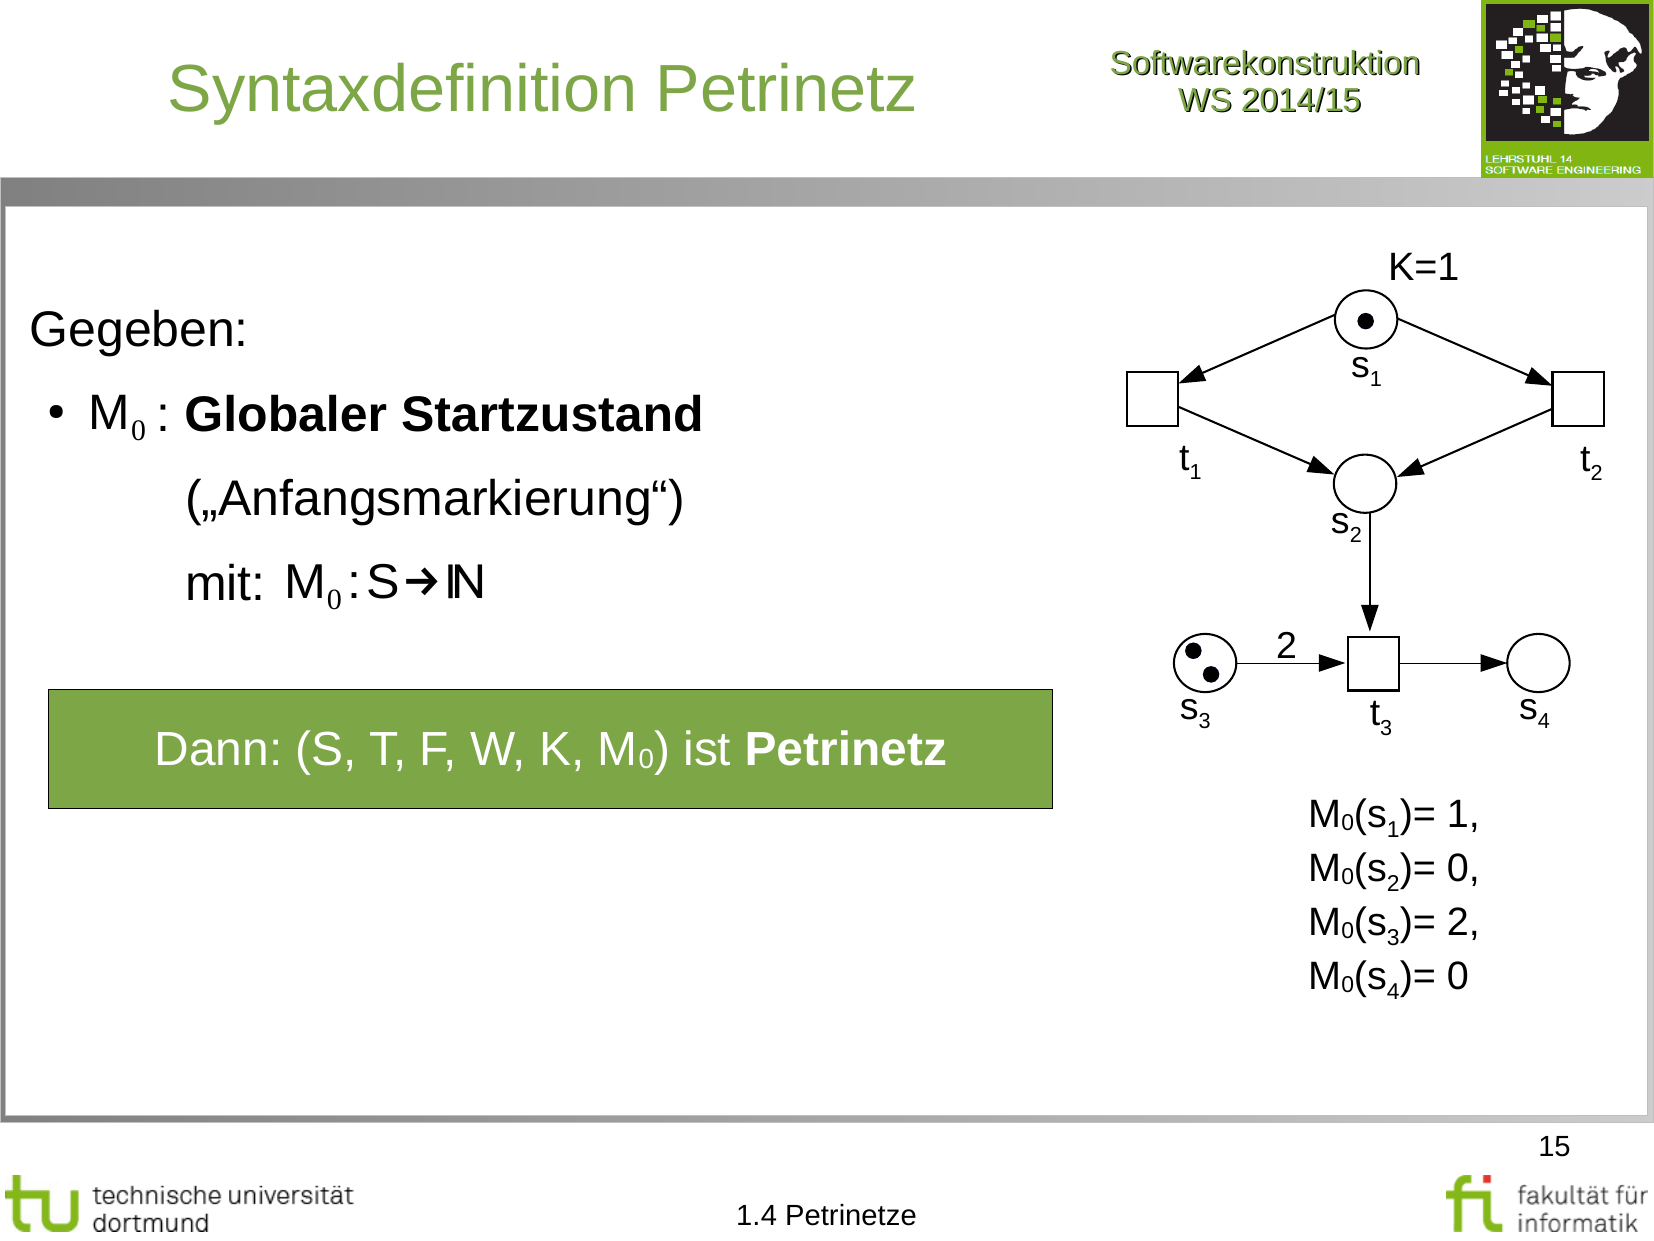

Syntaxdefinition Petrinetz
K=1
# Gegeben:
 : Globaler Startzustand
 („Anfangsmarkierung“)
 mit:
s1
t1
t2
s2
2
s3
s4
t3
Dann: (S, T, F, W, K, M0) ist Petrinetz
M0(s1)= 1,
M0(s2)= 0,
M0(s3)= 2,
M0(s4)= 0
15
1.4 Petrinetze